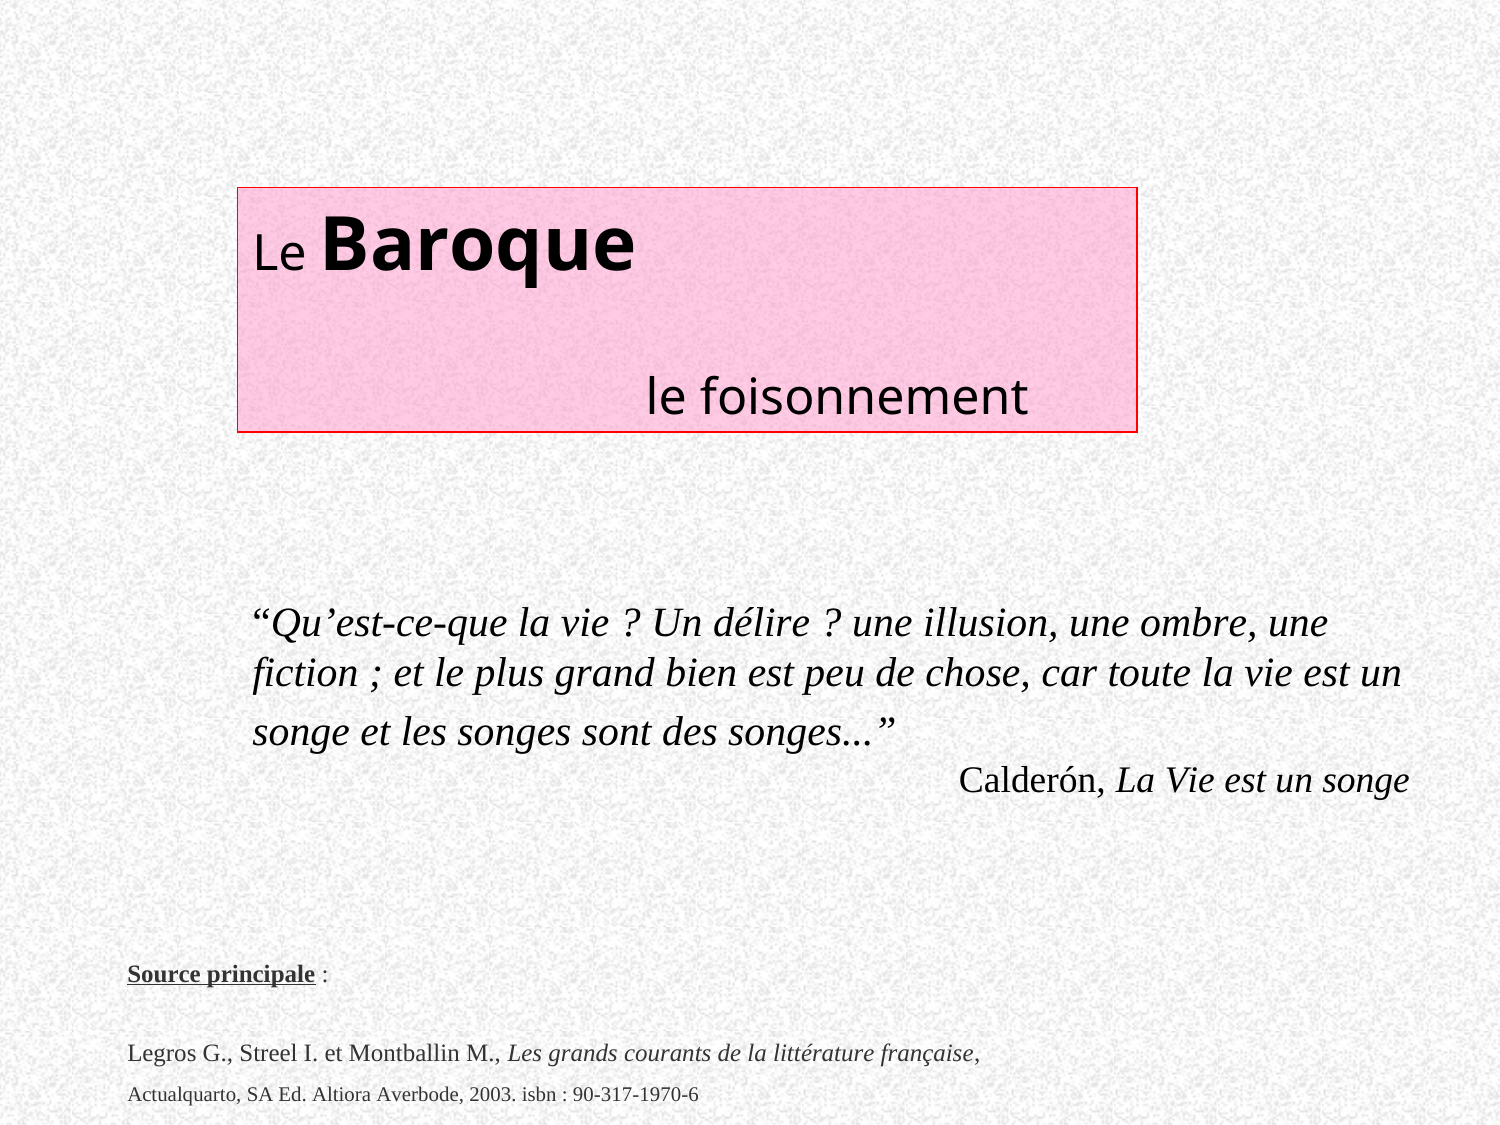

Le Baroque
		le foisonnement
“Qu’est-ce-que la vie ? Un délire ? une illusion, une ombre, une fiction ; et le plus grand bien est peu de chose, car toute la vie est un songe et les songes sont des songes...”
Calderón, La Vie est un songe
Source principale :
Legros G., Streel I. et Montballin M., Les grands courants de la littérature française,
Actualquarto, SA Ed. Altiora Averbode, 2003. isbn : 90-317-1970-6